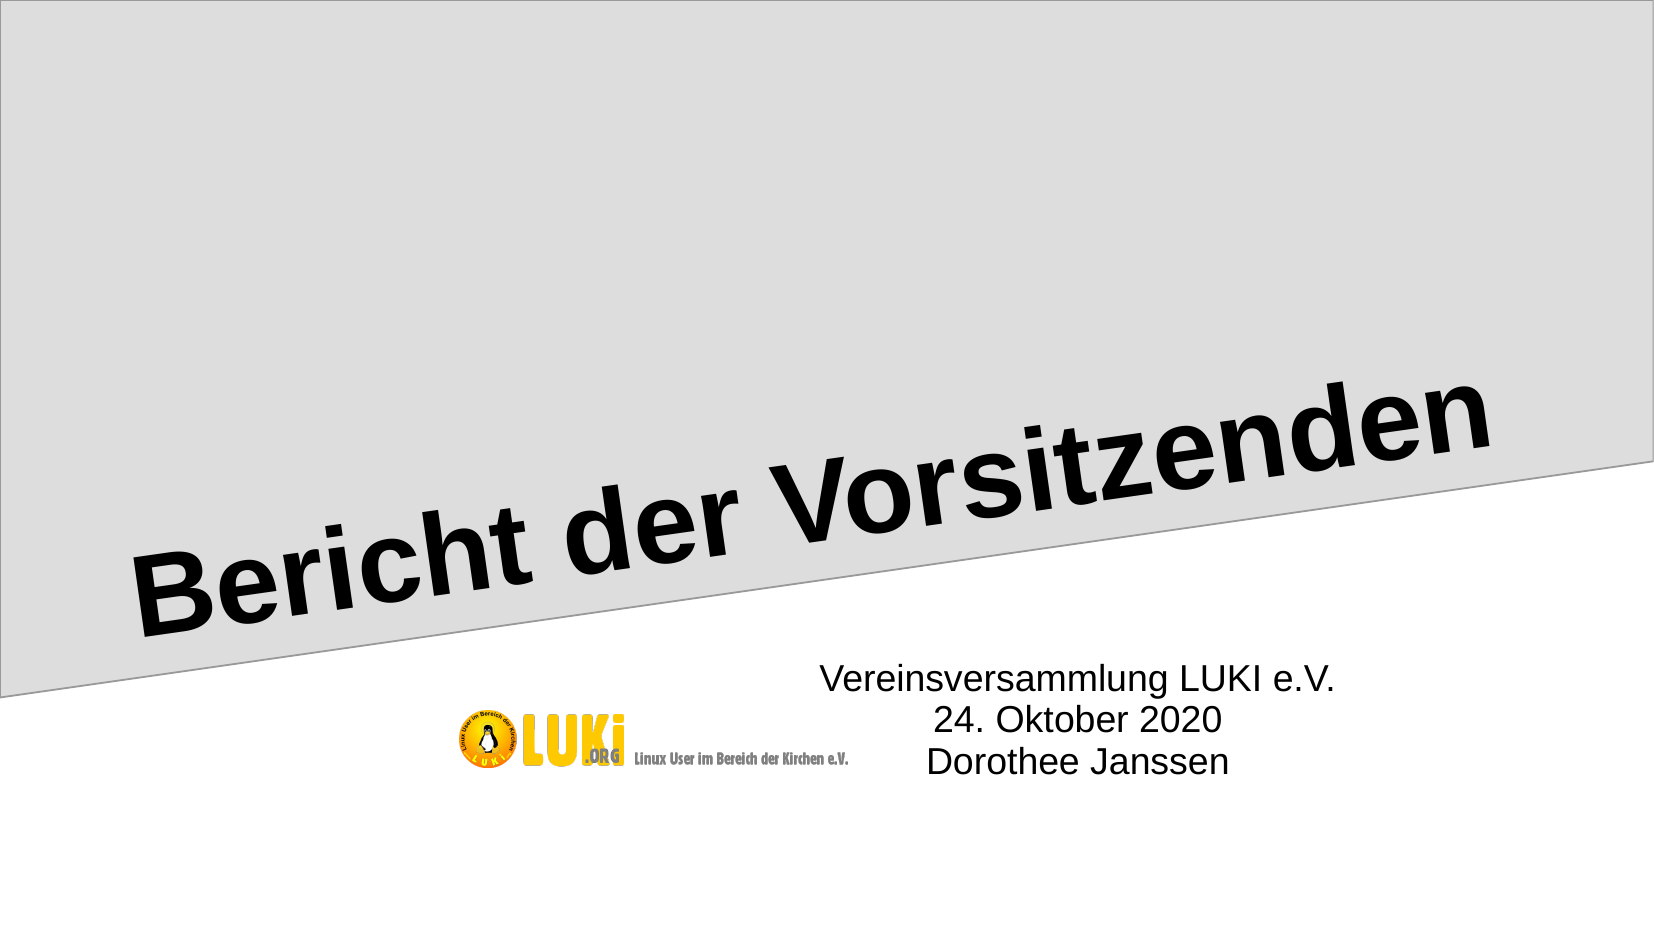

# Bericht der Vorsitzenden
Vereinsversammlung LUKI e.V.
24. Oktober 2020
Dorothee Janssen